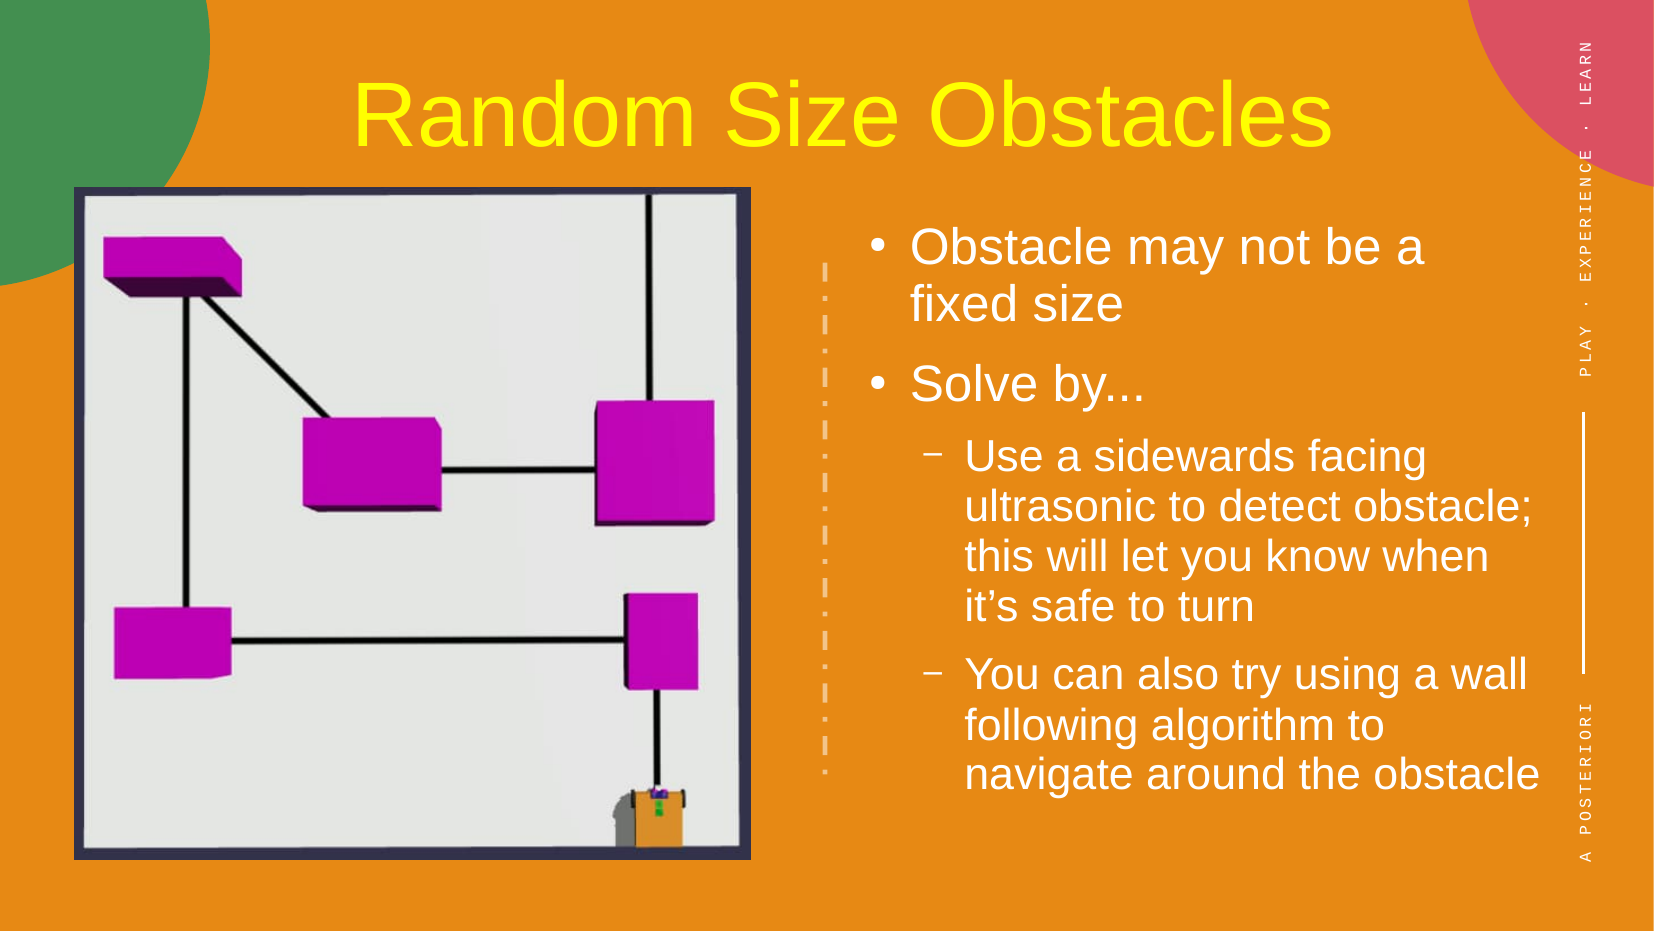

# Random Size Obstacles
Obstacle may not be a fixed size
Solve by...
Use a sidewards facing ultrasonic to detect obstacle; this will let you know when it’s safe to turn
You can also try using a wall following algorithm to navigate around the obstacle